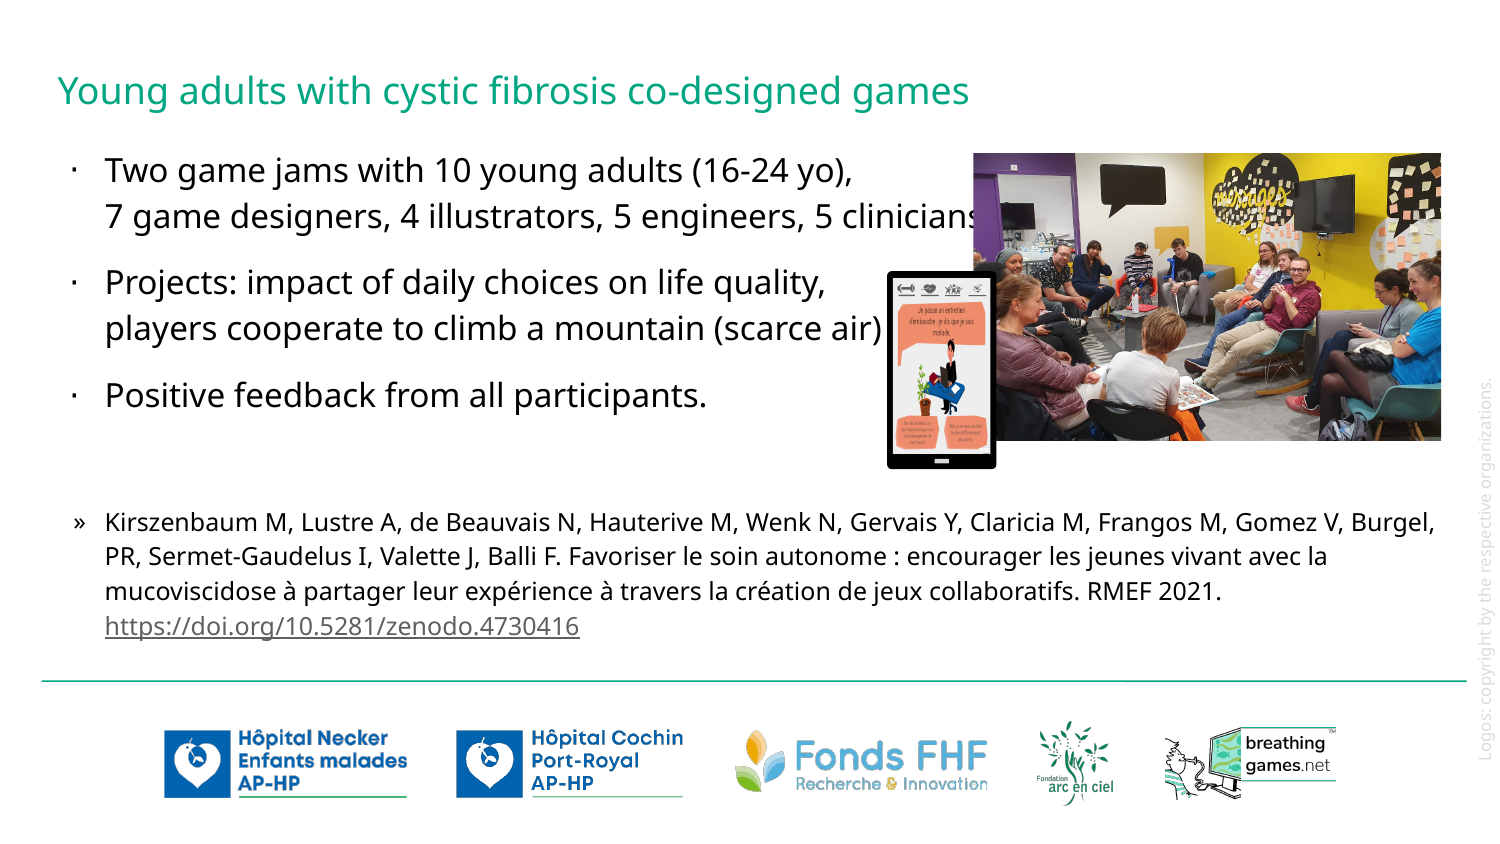

Young adults with cystic fibrosis co-designed games
Two game jams with 10 young adults (16-24 yo),
7 game designers, 4 illustrators, 5 engineers, 5 clinicians
Projects: impact of daily choices on life quality,
players cooperate to climb a mountain (scarce air)
Positive feedback from all participants.
Kirszenbaum M, Lustre A, de Beauvais N, Hauterive M, Wenk N, Gervais Y, Claricia M, Frangos M, Gomez V, Burgel, PR, Sermet-Gaudelus I, Valette J, Balli F. Favoriser le soin autonome : encourager les jeunes vivant avec la mucoviscidose à partager leur expérience à travers la création de jeux collaboratifs. RMEF 2021. https://doi.org/10.5281/zenodo.4730416
Logos: copyright by the respective organizations.